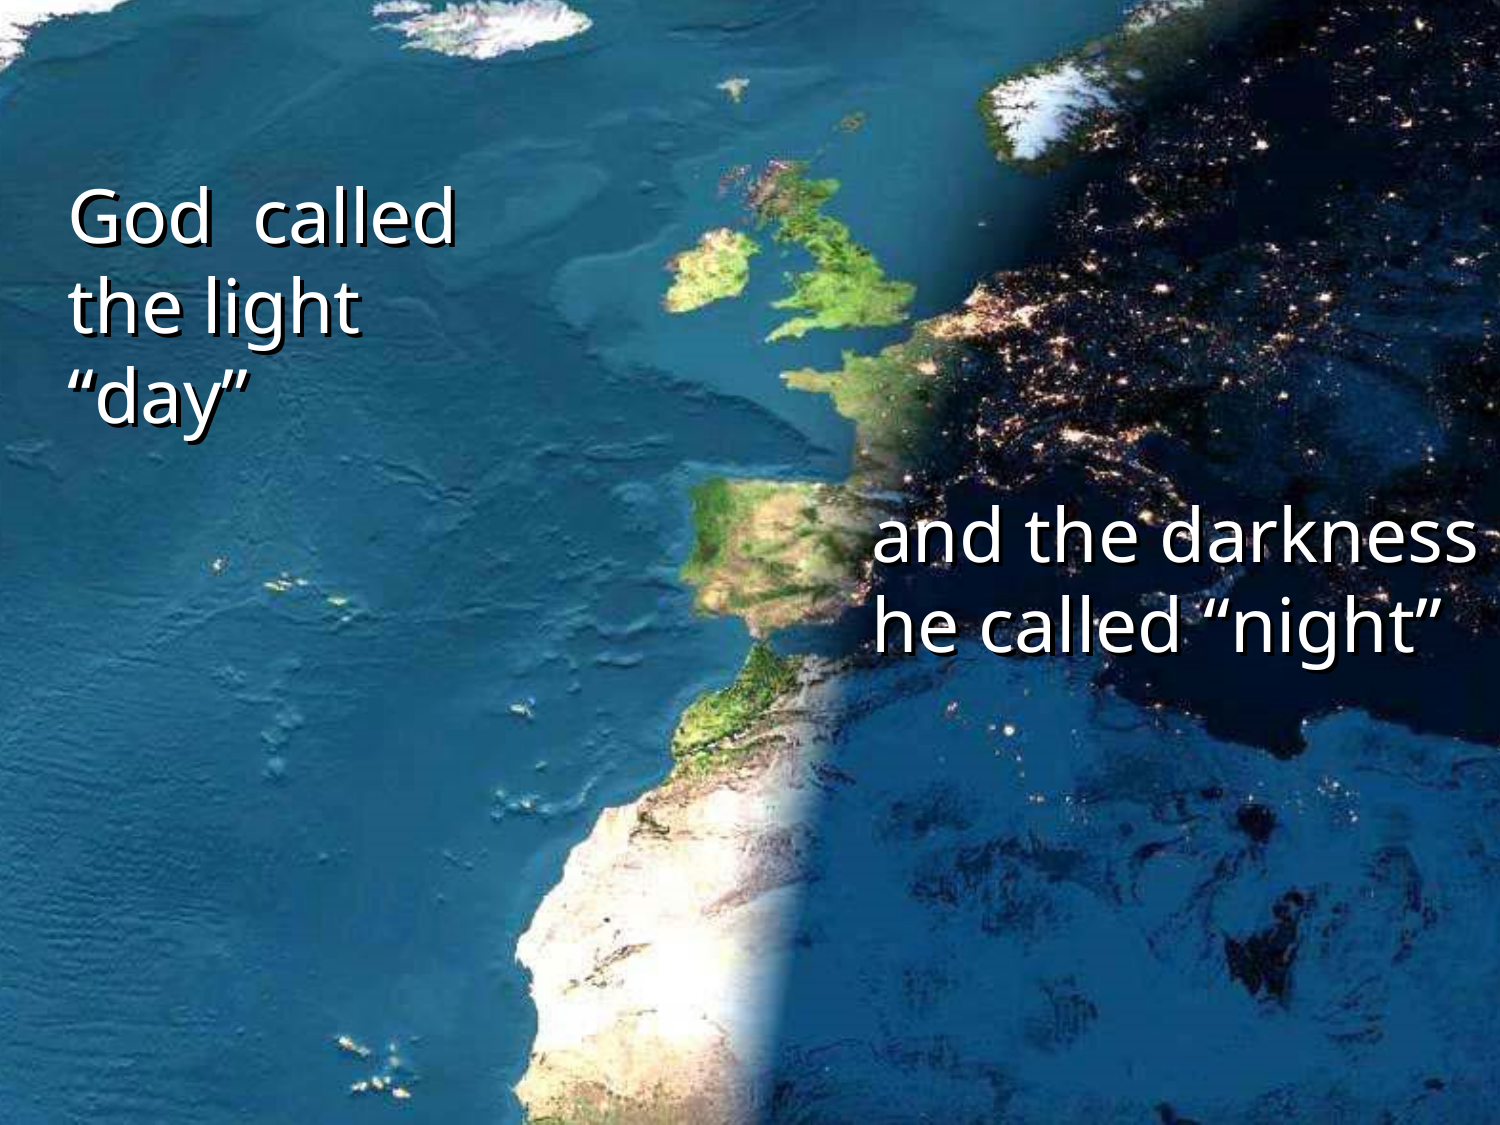

God called
the light
“day”
and the darkness
he called “night”